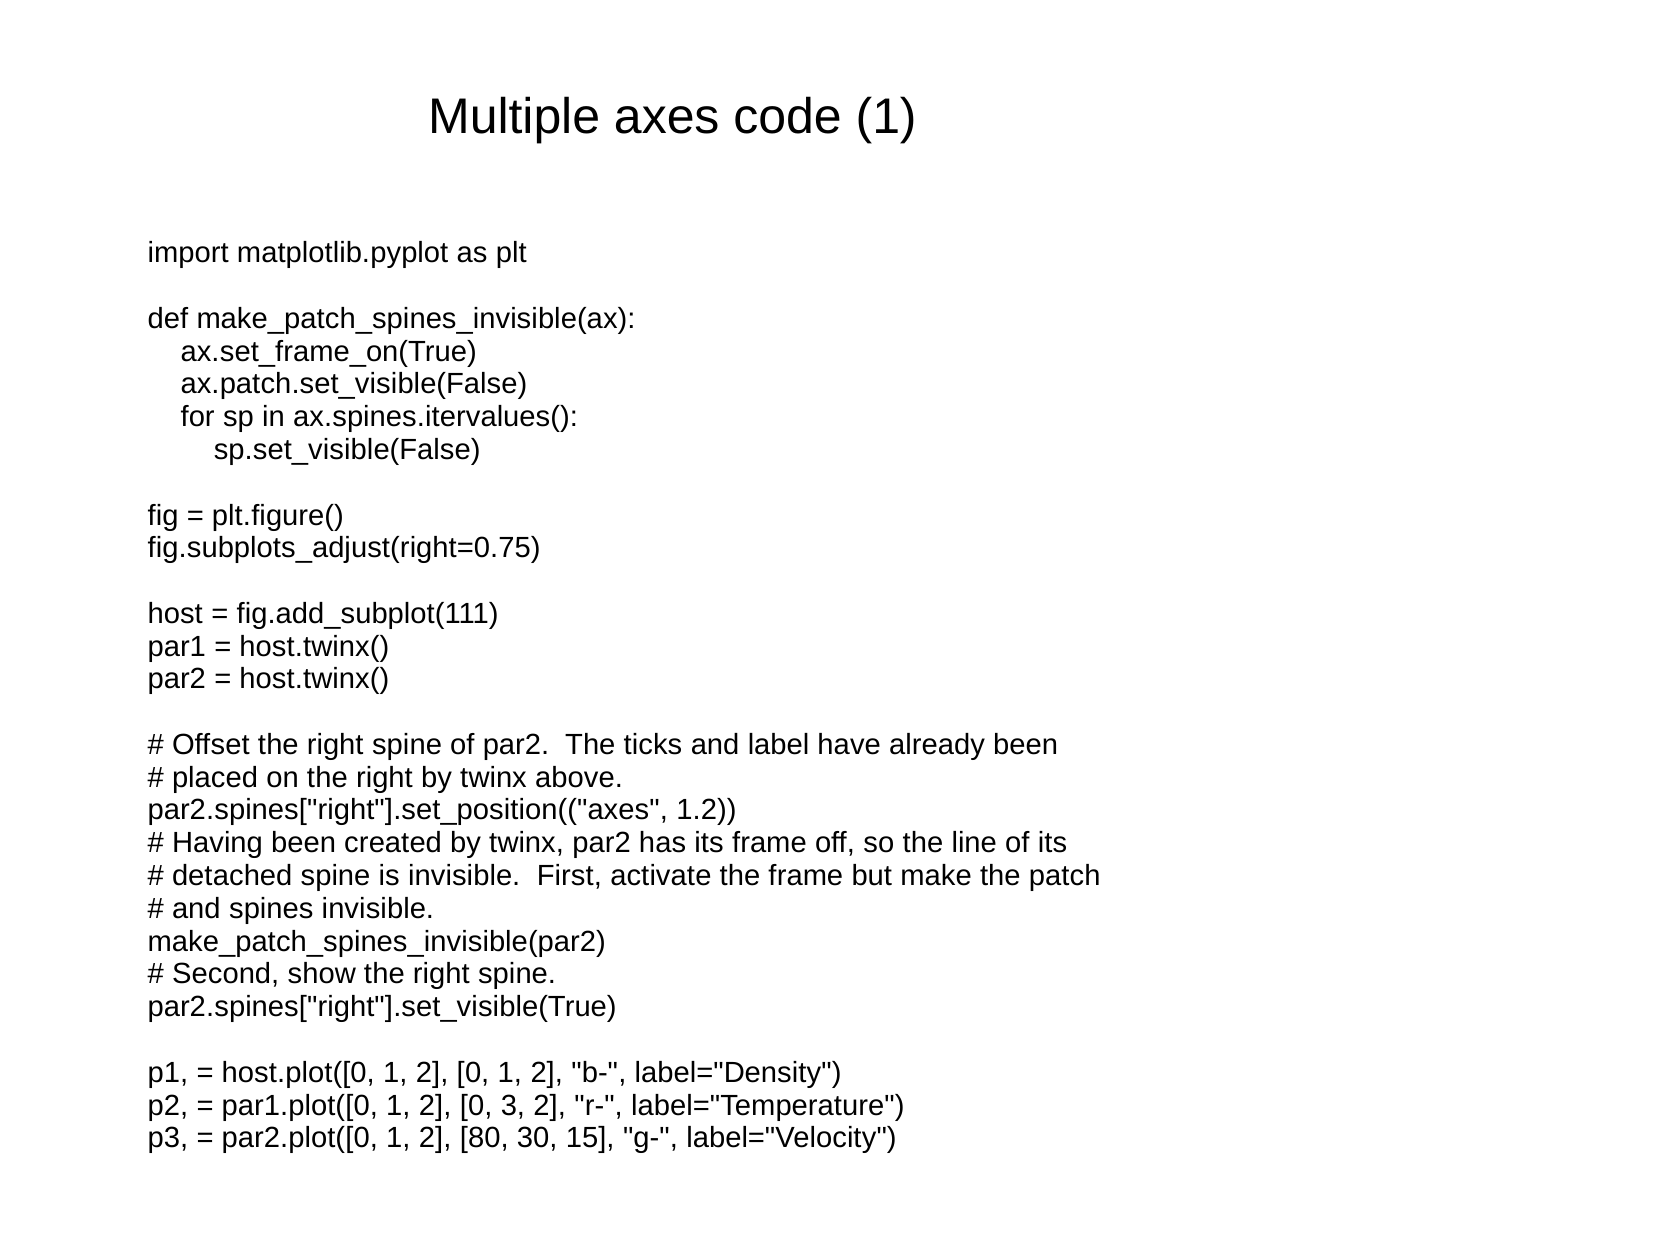

#
Multiple axes code (1)
import matplotlib.pyplot as plt
def make_patch_spines_invisible(ax):
 ax.set_frame_on(True)
 ax.patch.set_visible(False)
 for sp in ax.spines.itervalues():
 sp.set_visible(False)
fig = plt.figure()
fig.subplots_adjust(right=0.75)
host = fig.add_subplot(111)
par1 = host.twinx()
par2 = host.twinx()
# Offset the right spine of par2. The ticks and label have already been
# placed on the right by twinx above.
par2.spines["right"].set_position(("axes", 1.2))
# Having been created by twinx, par2 has its frame off, so the line of its
# detached spine is invisible. First, activate the frame but make the patch
# and spines invisible.
make_patch_spines_invisible(par2)
# Second, show the right spine.
par2.spines["right"].set_visible(True)
p1, = host.plot([0, 1, 2], [0, 1, 2], "b-", label="Density")
p2, = par1.plot([0, 1, 2], [0, 3, 2], "r-", label="Temperature")
p3, = par2.plot([0, 1, 2], [80, 30, 15], "g-", label="Velocity")